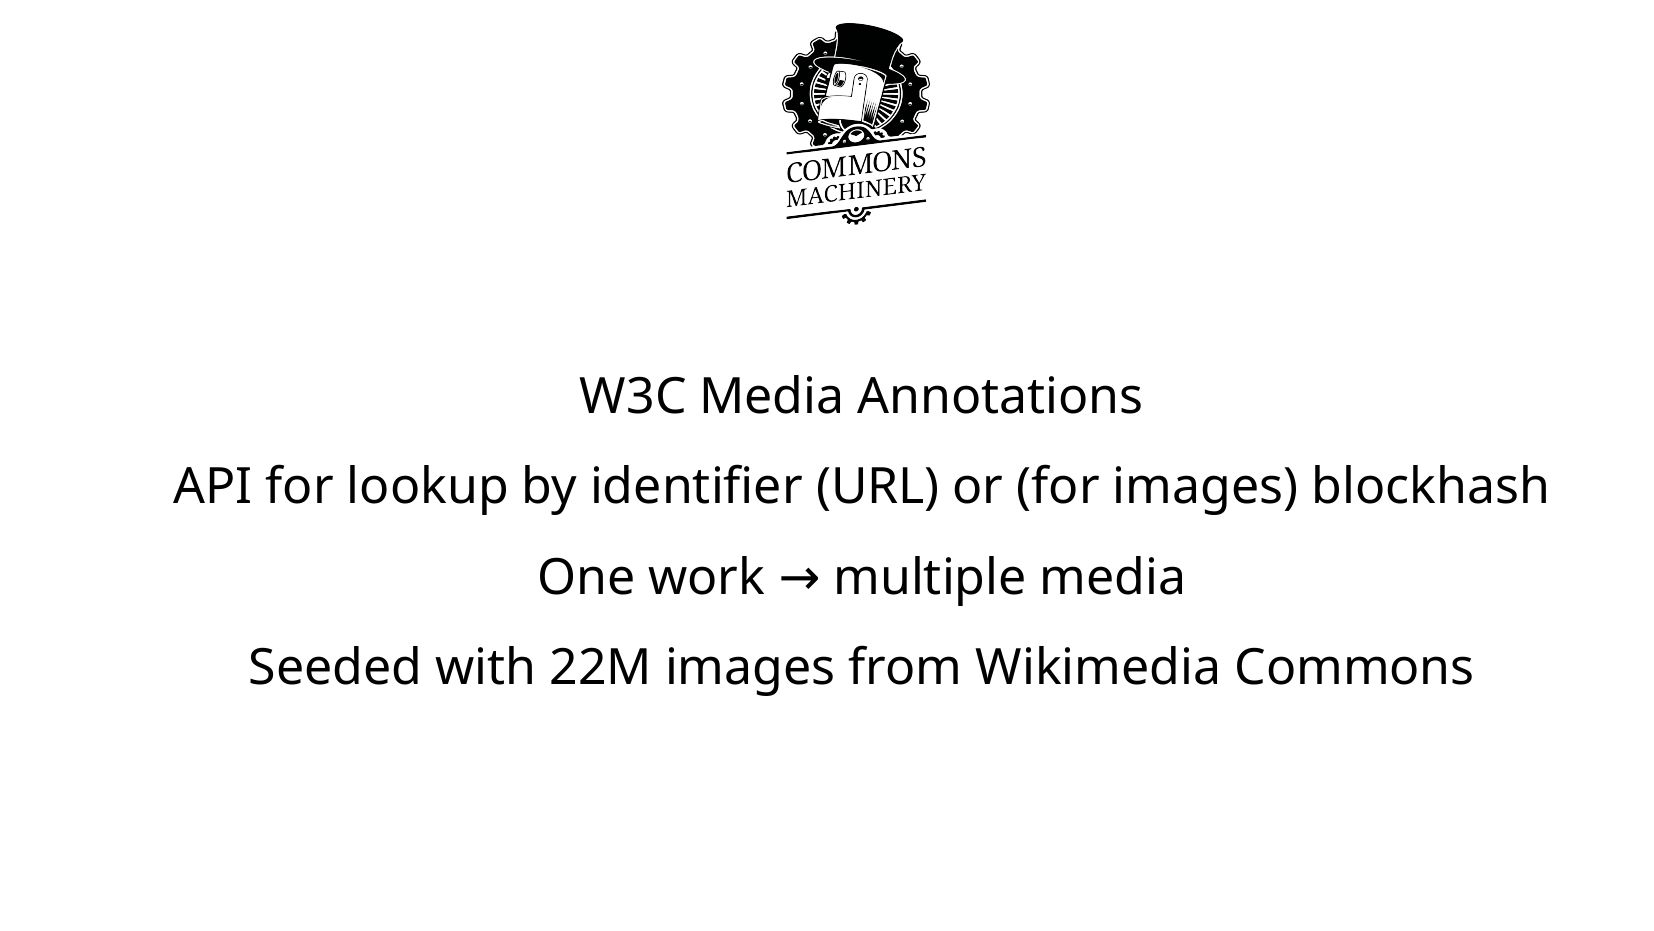

#
W3C Media Annotations
API for lookup by identifier (URL) or (for images) blockhash
One work → multiple media
Seeded with 22M images from Wikimedia Commons